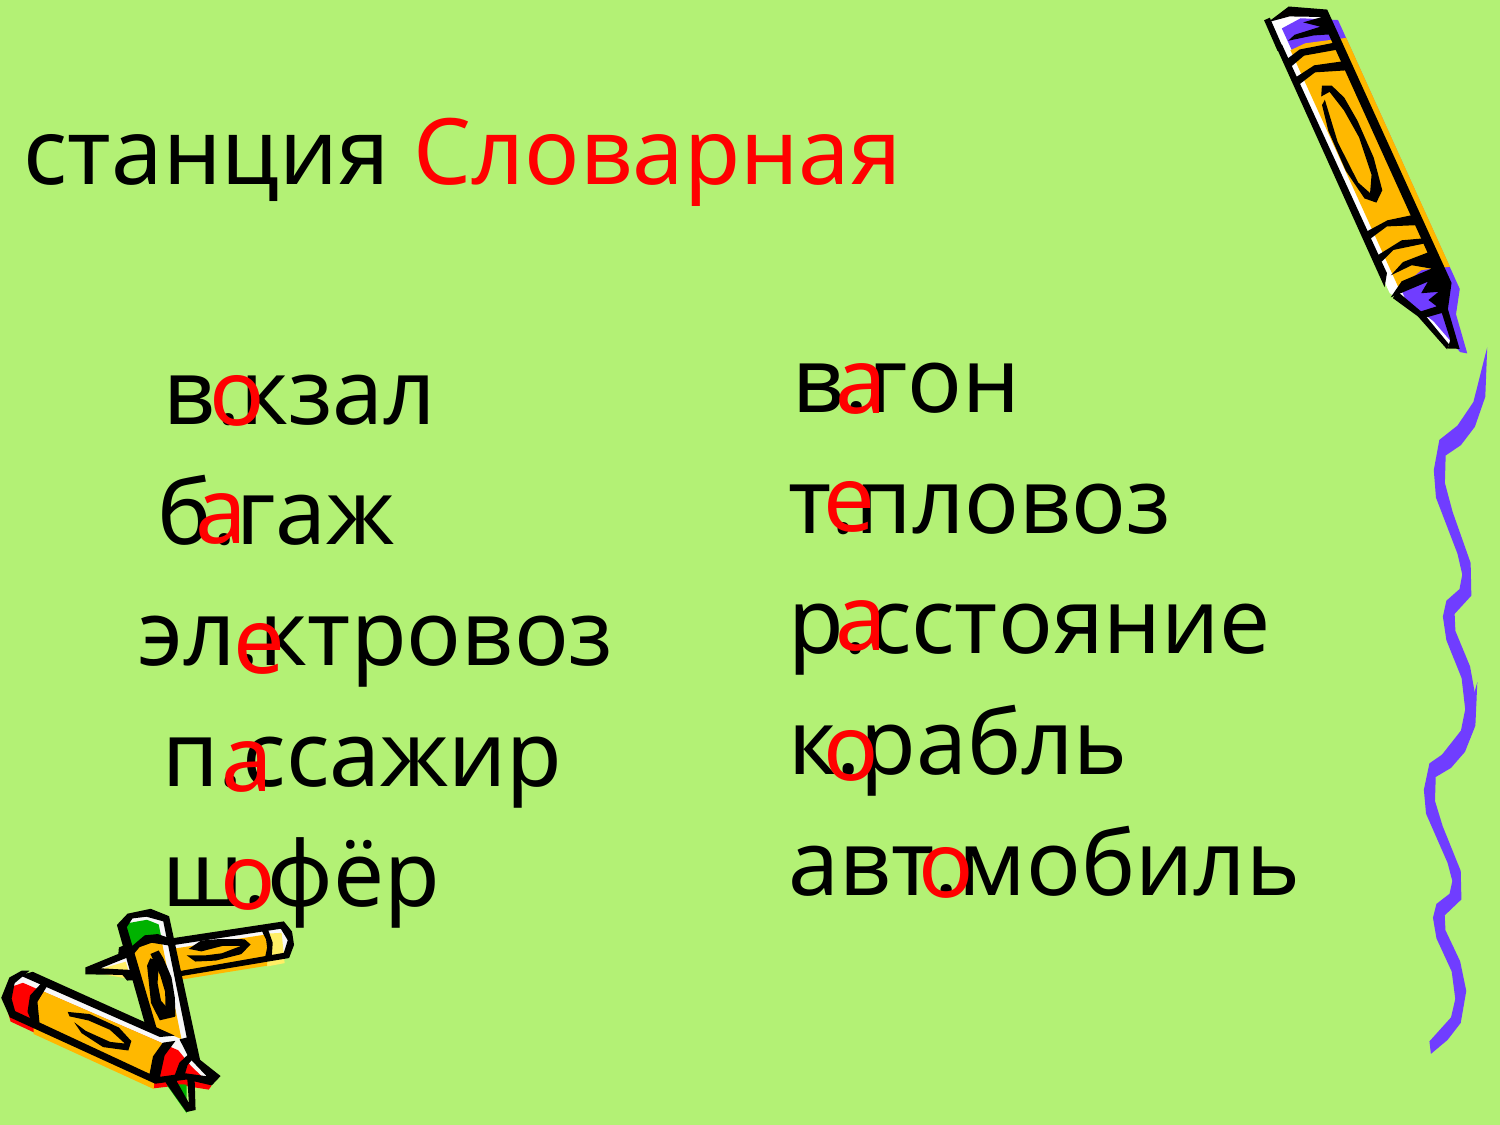

# станция Словарная
а
о
 в.гон
 т.пловоз
 р.сстояние
 к.рабль
 авт.мобиль
 в.кзал
 б.гаж
 эл.ктровоз
 п.ссажир
 ш.фёр
е
а
а
е
о
а
о
о